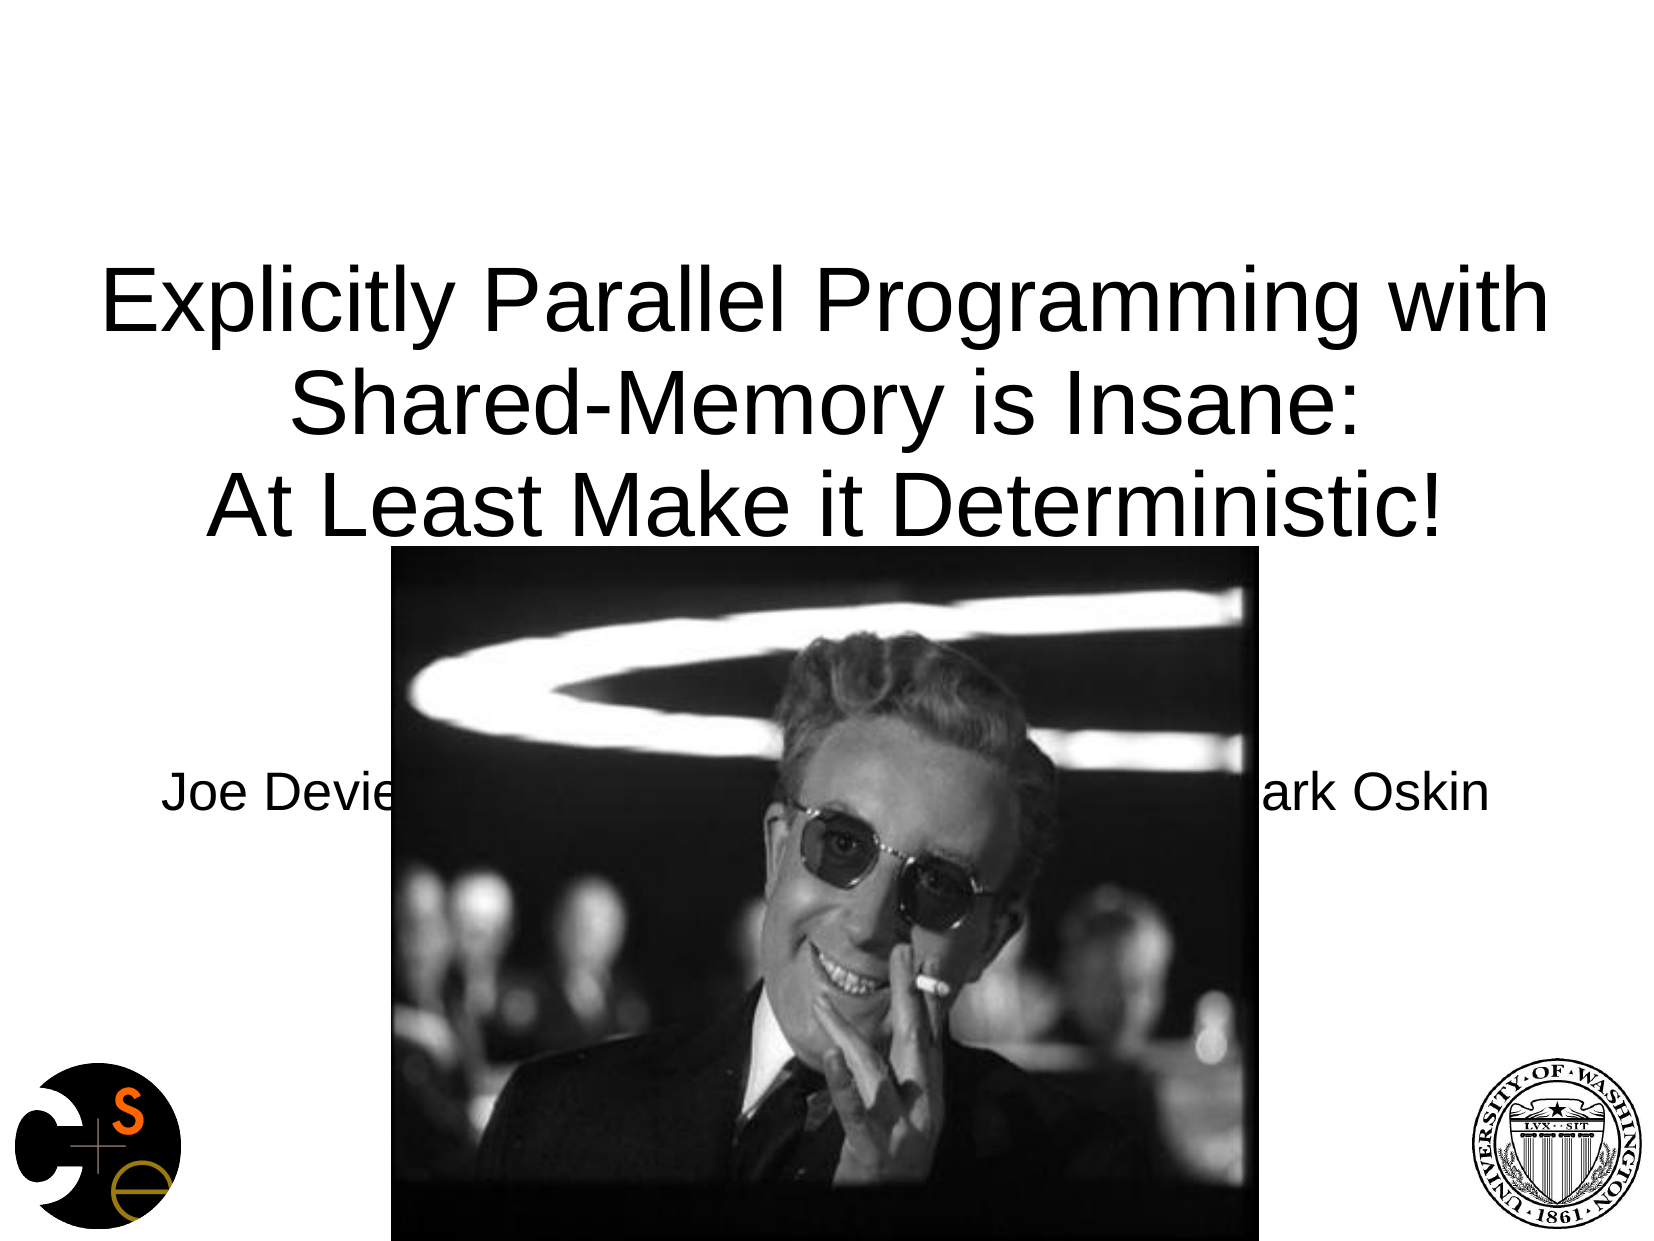

# Explicitly Parallel Programming with Shared-Memory is Insane: At Least Make it Deterministic! Joe Devietti, Brandon Lucia, Luis Ceze and Mark Oskin University of Washington